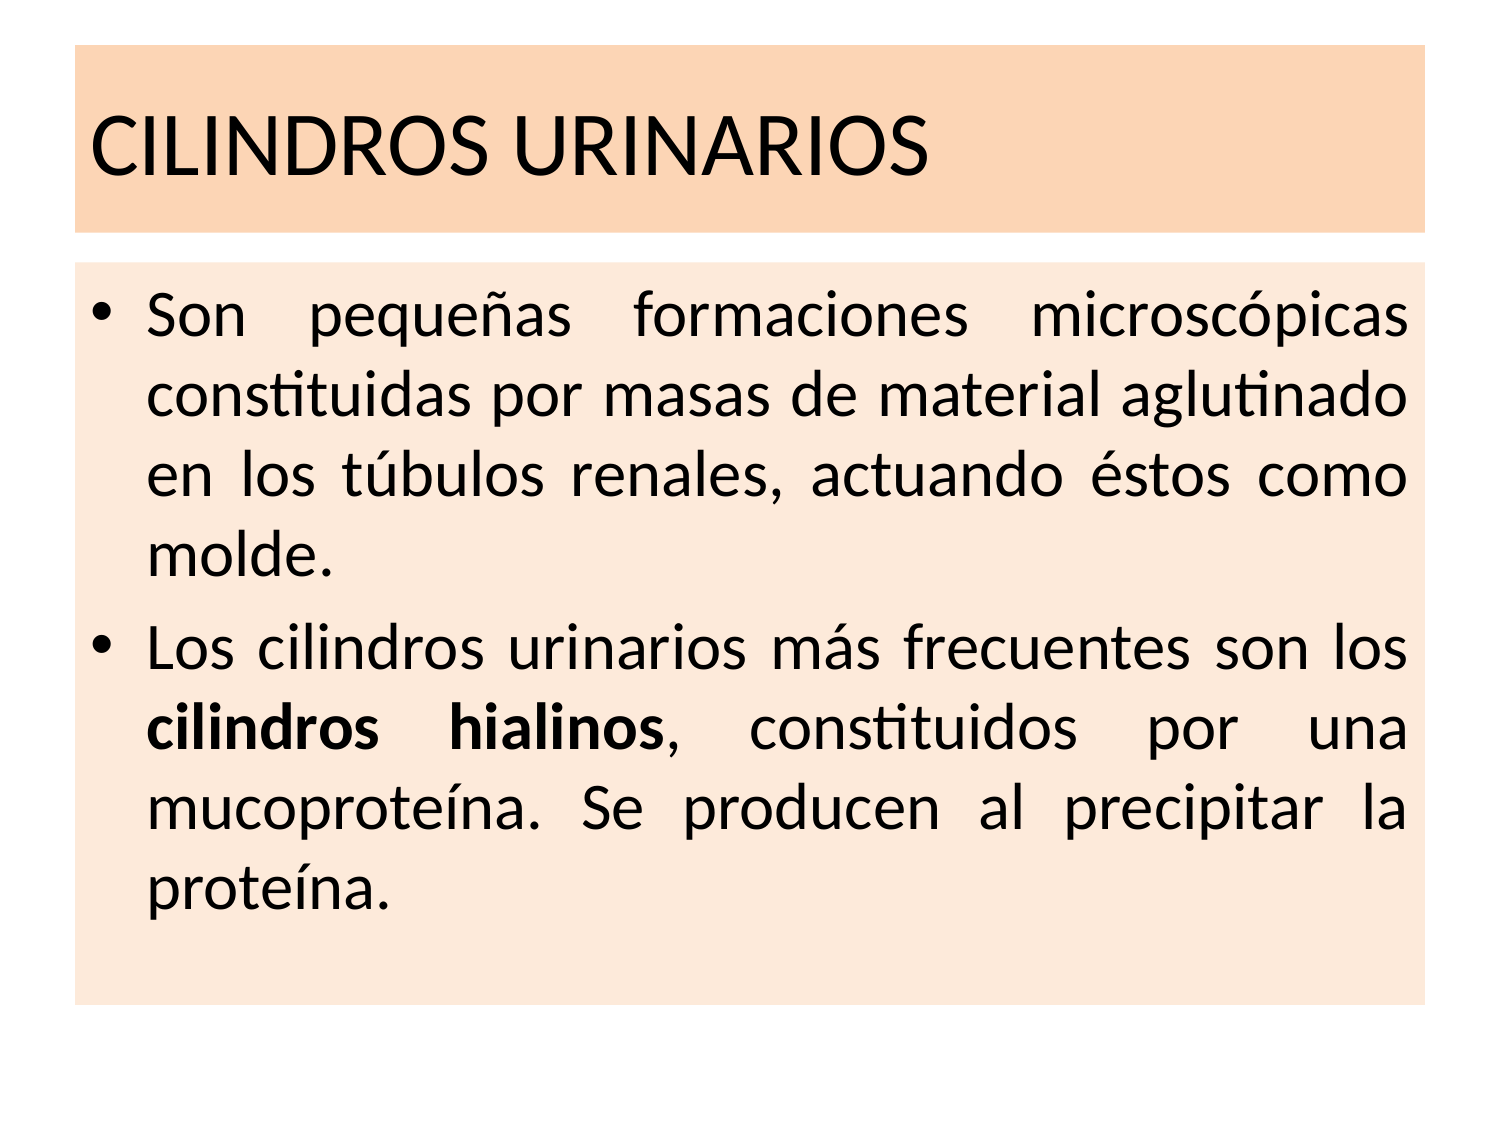

# CILINDROS URINARIOS
Son pequeñas formaciones microscópicas constituidas por masas de material aglutinado en los túbulos renales, actuando éstos como molde.
Los cilindros urinarios más frecuentes son los cilindros hialinos, constituidos por una mucoproteína. Se producen al precipitar la proteína.